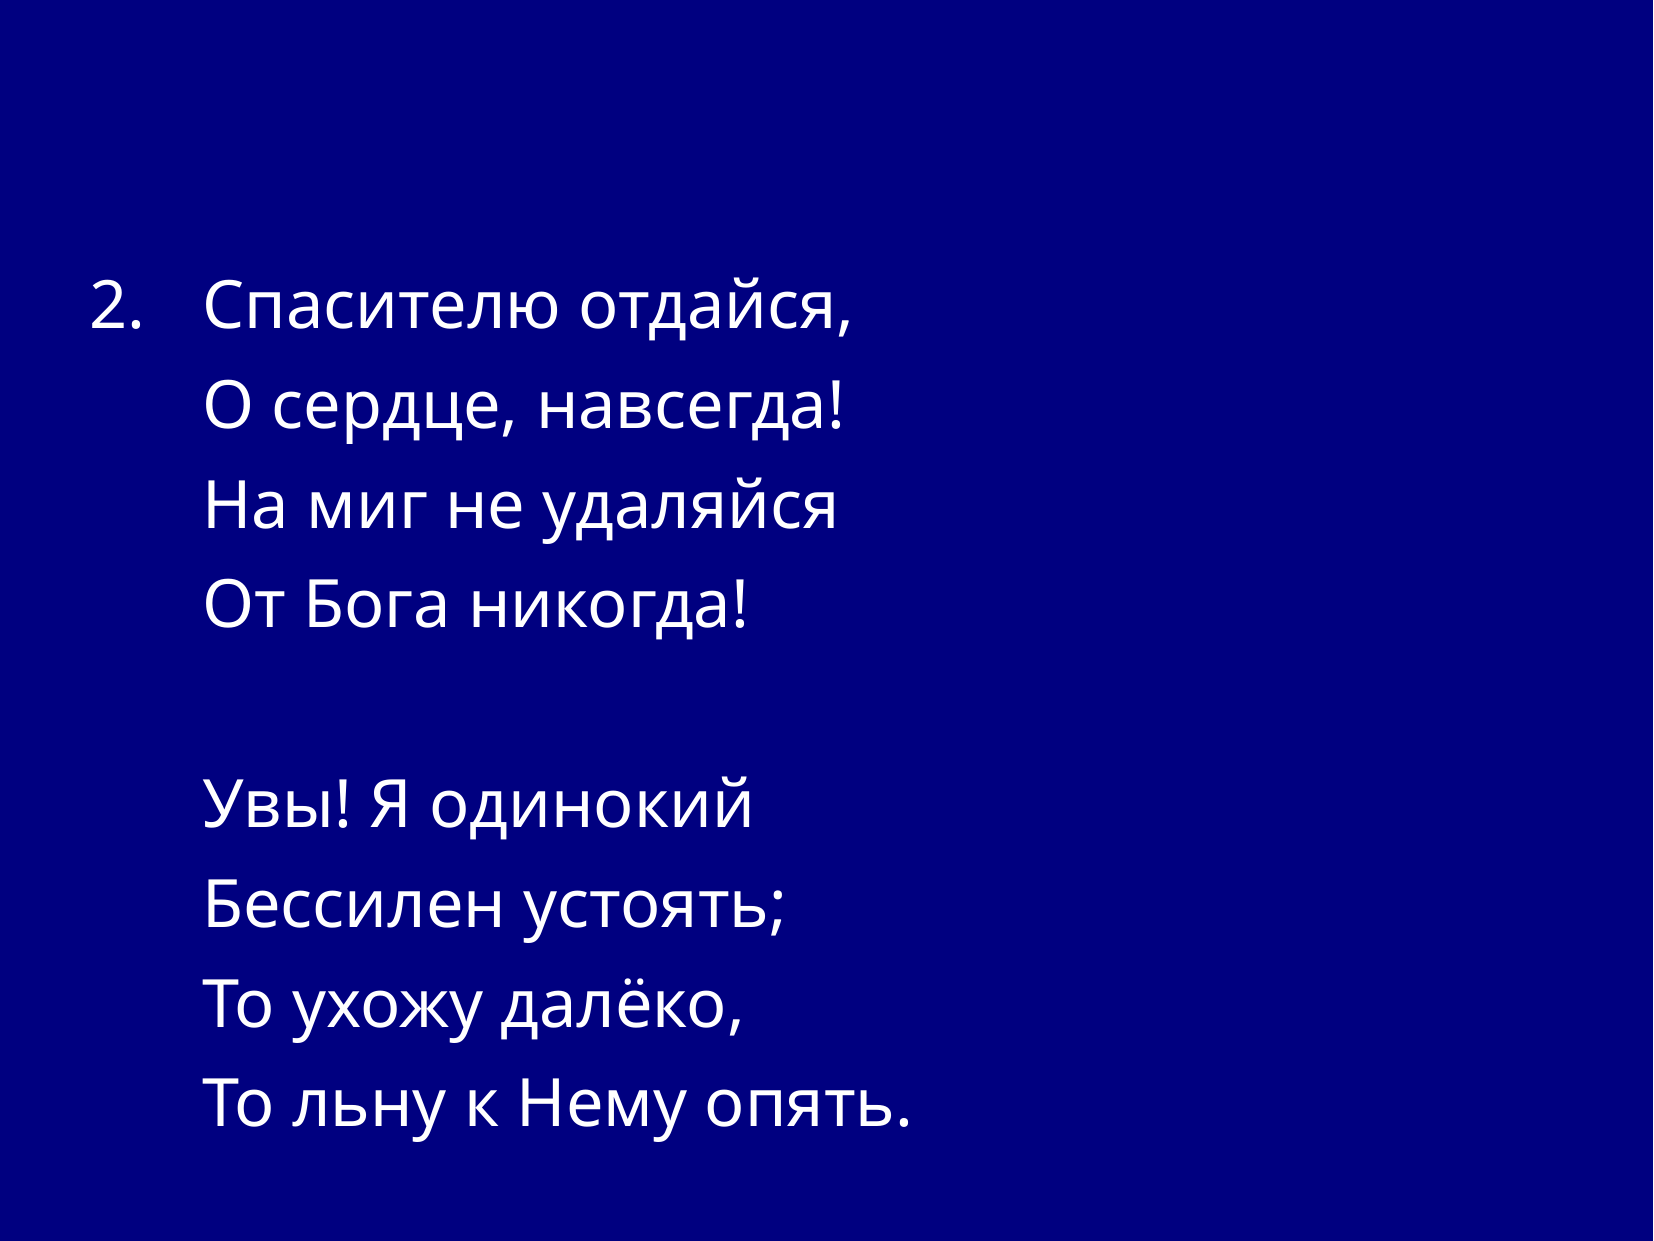

2.	Спасителю отдайся,
	О сердце, навсегда!
	На миг не удаляйся
	От Бога никогда!
	Увы! Я одинокий
	Бессилен устоять;
	То ухожу далёко,
	То льну к Нему опять.